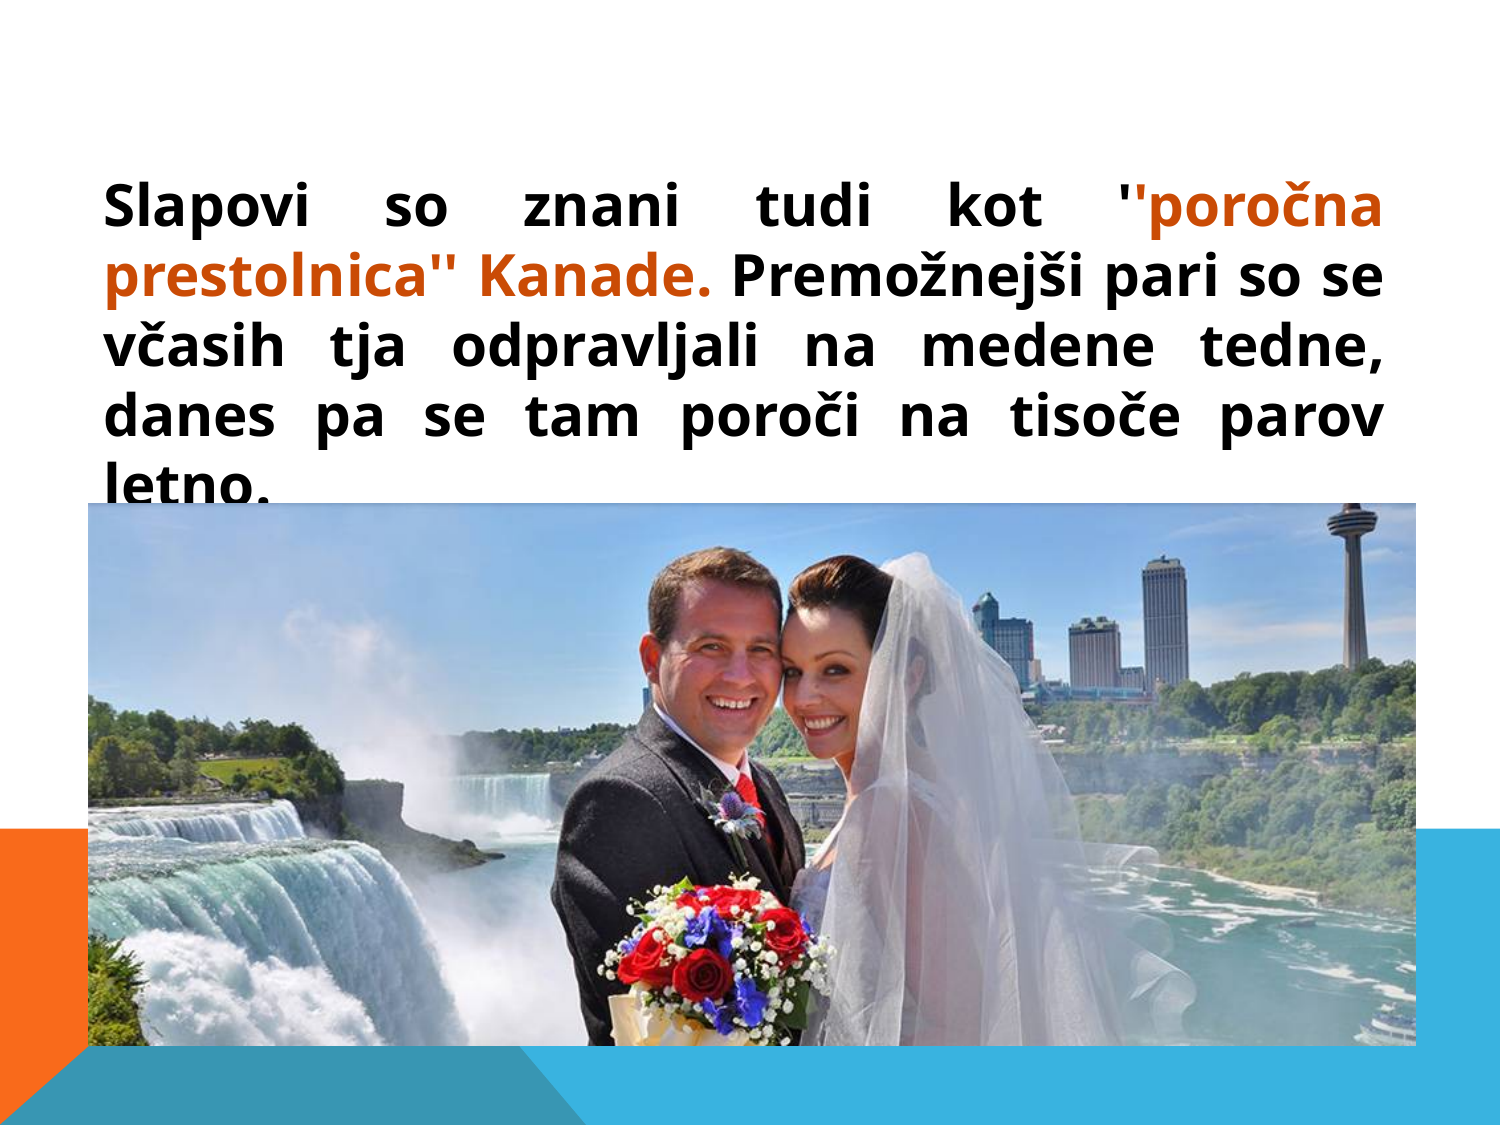

Slapovi so znani tudi kot ''poročna prestolnica'' Kanade. Premožnejši pari so se včasih tja odpravljali na medene tedne, danes pa se tam poroči na tisoče parov letno.